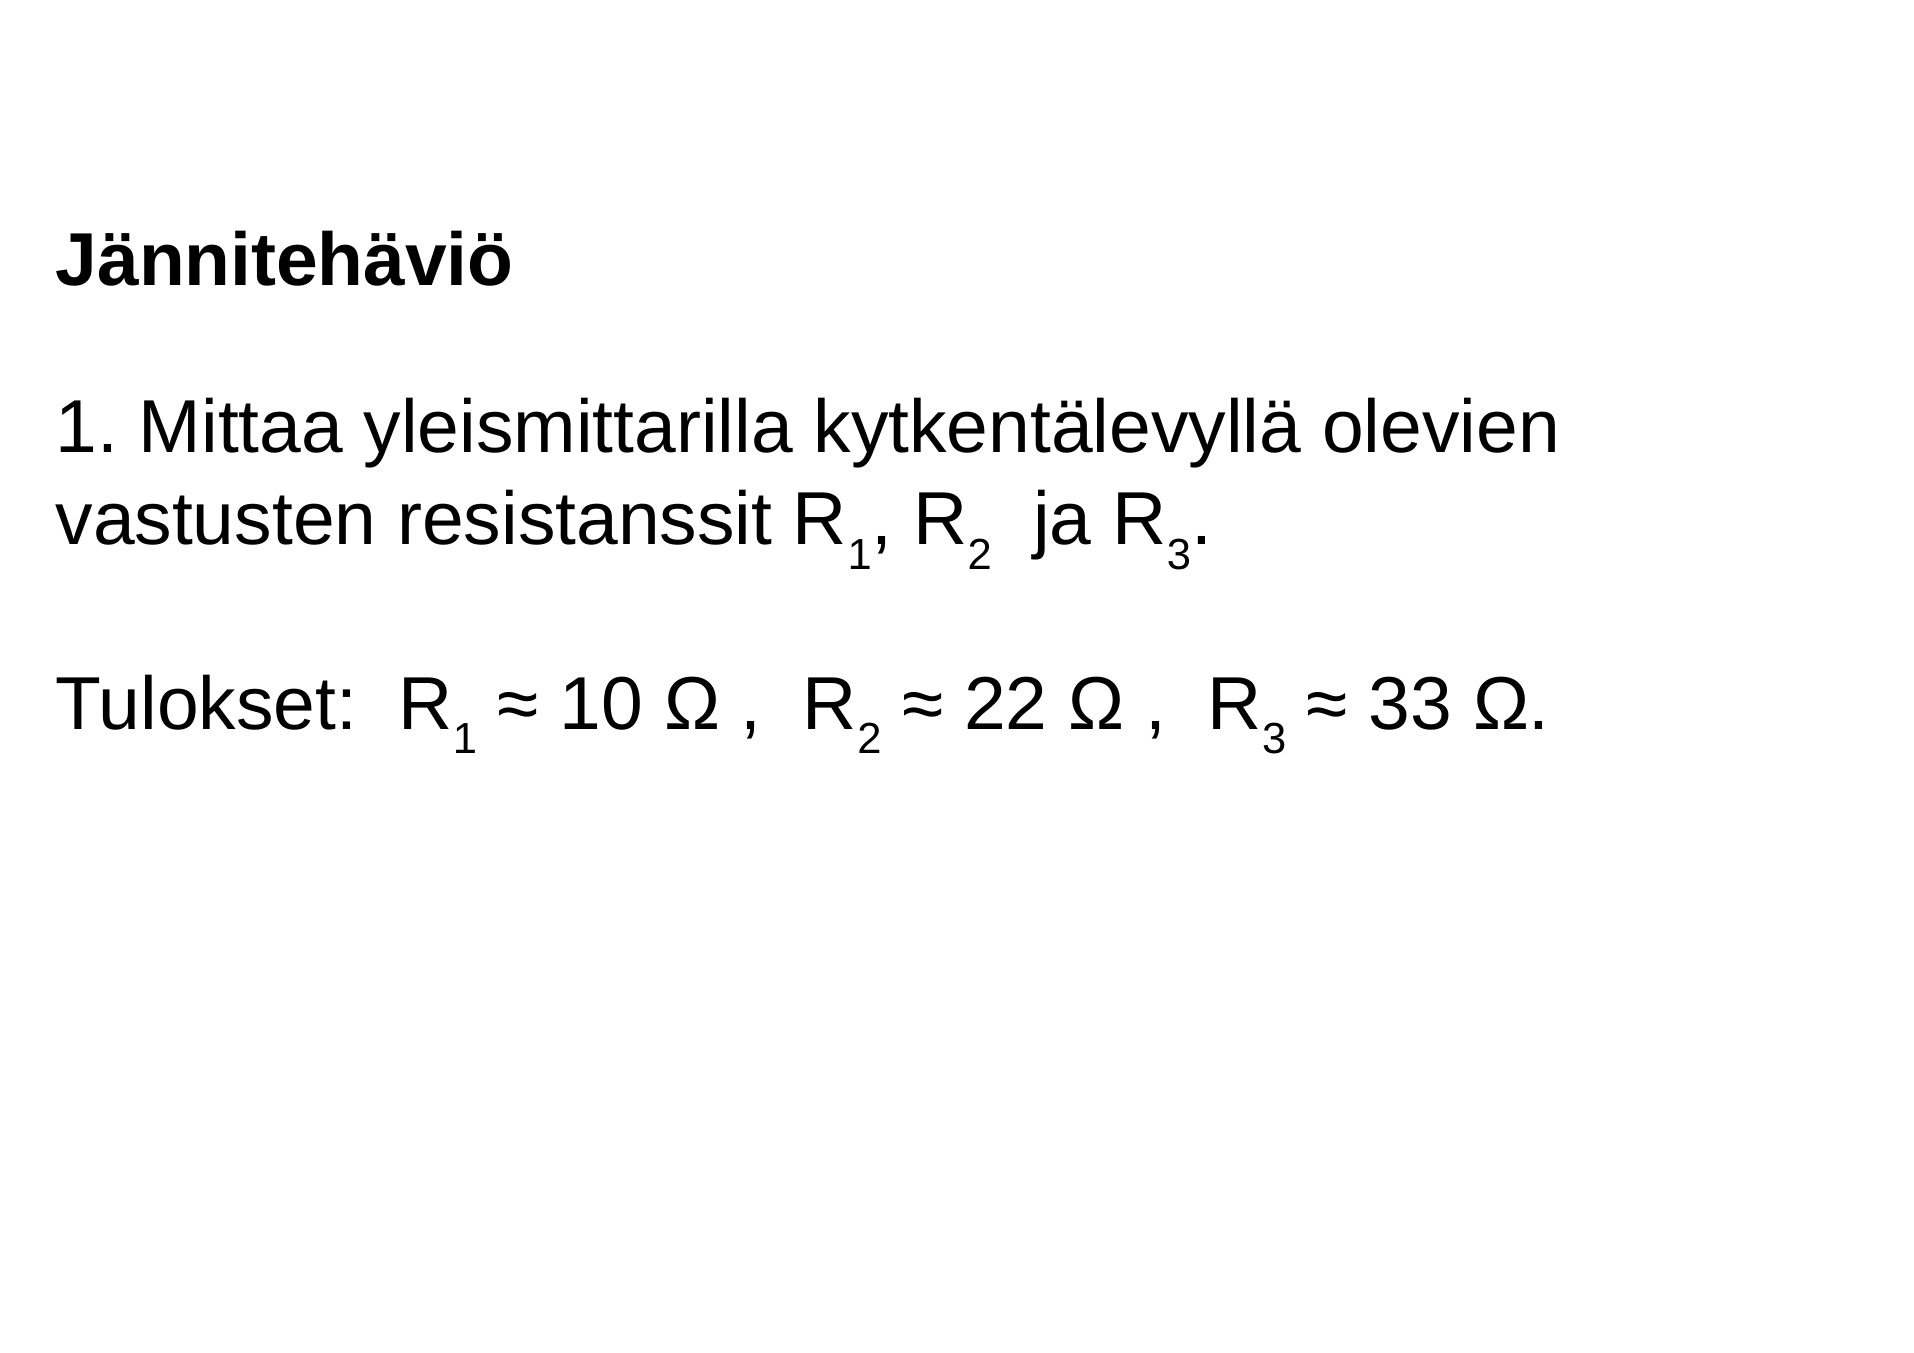

Jännitehäviö
1. Mittaa yleismittarilla kytkentälevyllä olevien vastusten resistanssit R1, R2 ja R3.
Tulokset: R1 ≈ 10 Ω , R2 ≈ 22 Ω , R3 ≈ 33 Ω.